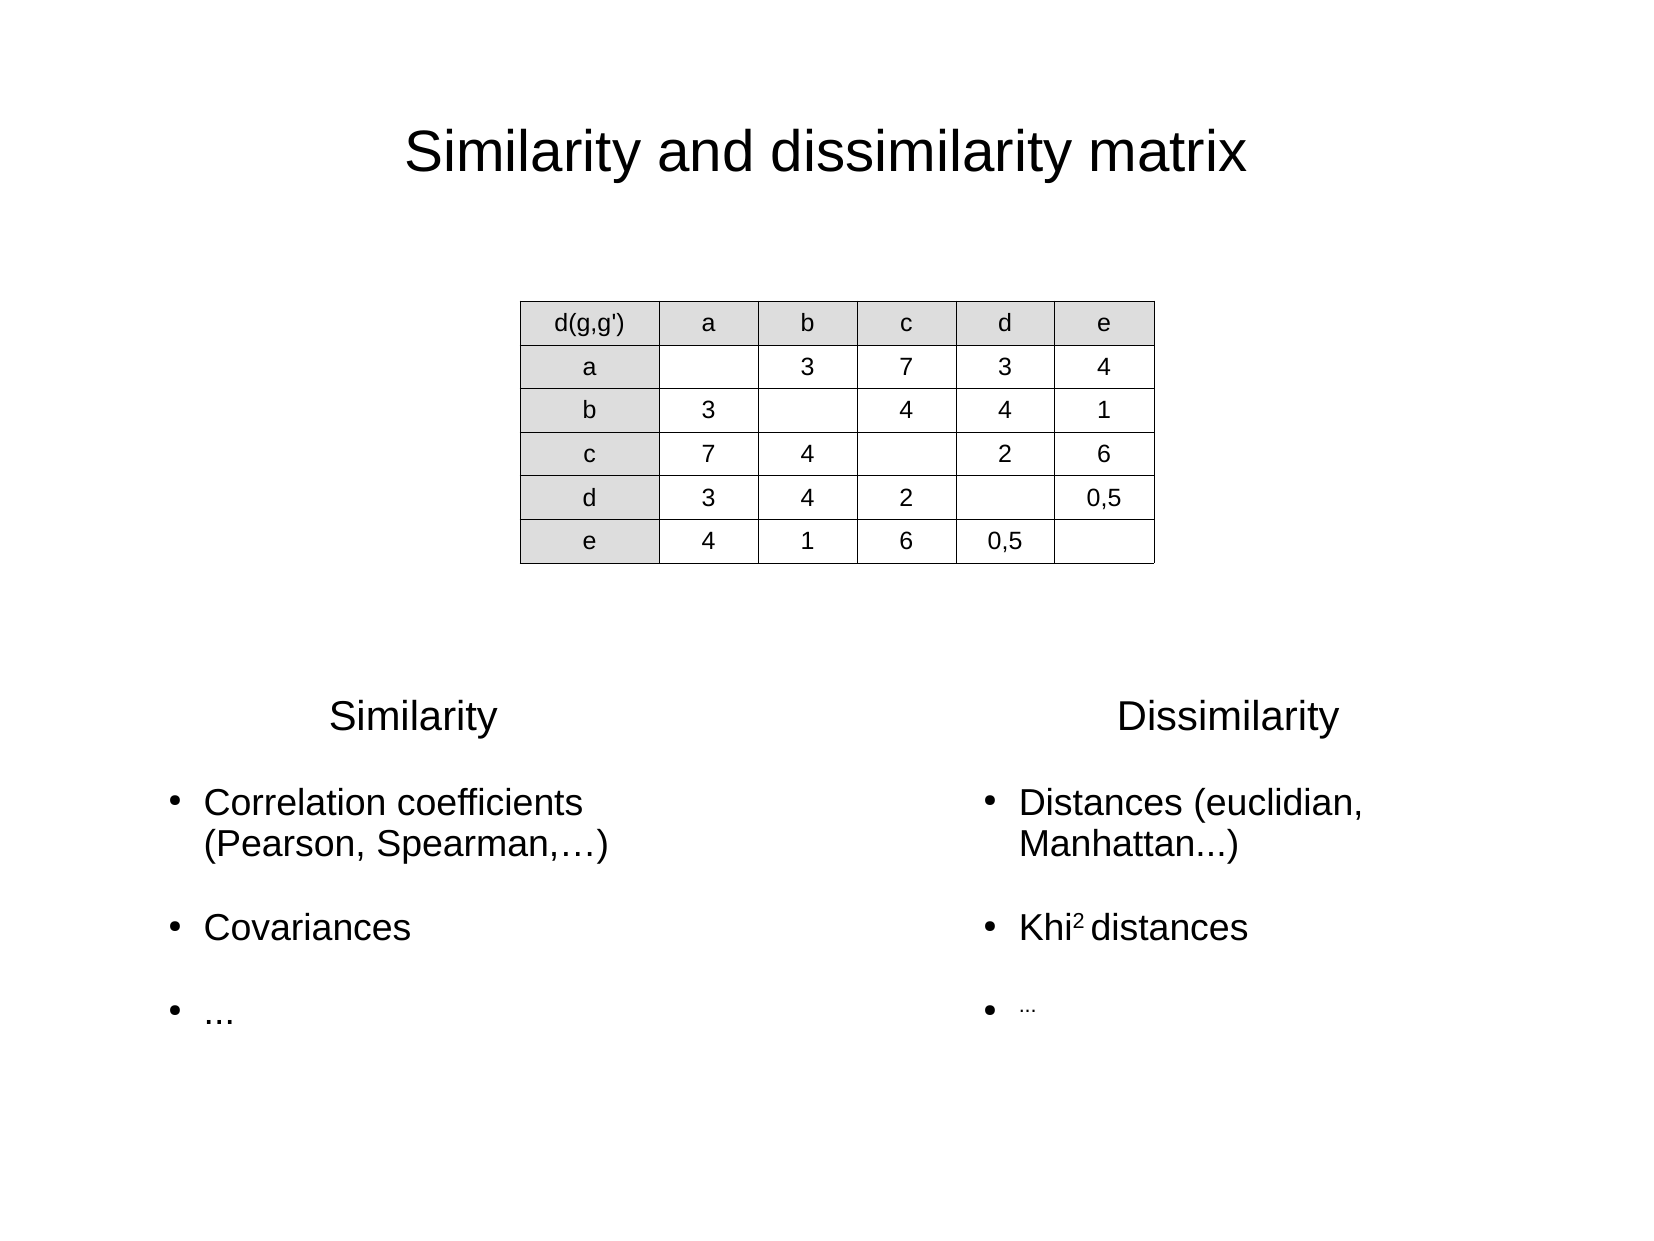

# Similarity and dissimilarity matrix
| d(g,g') | a | b | c | d | e |
| --- | --- | --- | --- | --- | --- |
| a | | 3 | 7 | 3 | 4 |
| b | 3 | | 4 | 4 | 1 |
| c | 7 | 4 | | 2 | 6 |
| d | 3 | 4 | 2 | | 0,5 |
| e | 4 | 1 | 6 | 0,5 | |
Similarity
Correlation coefficients (Pearson, Spearman,…)
Covariances
...
Dissimilarity
Distances (euclidian, Manhattan...)
Khi2 distances
...